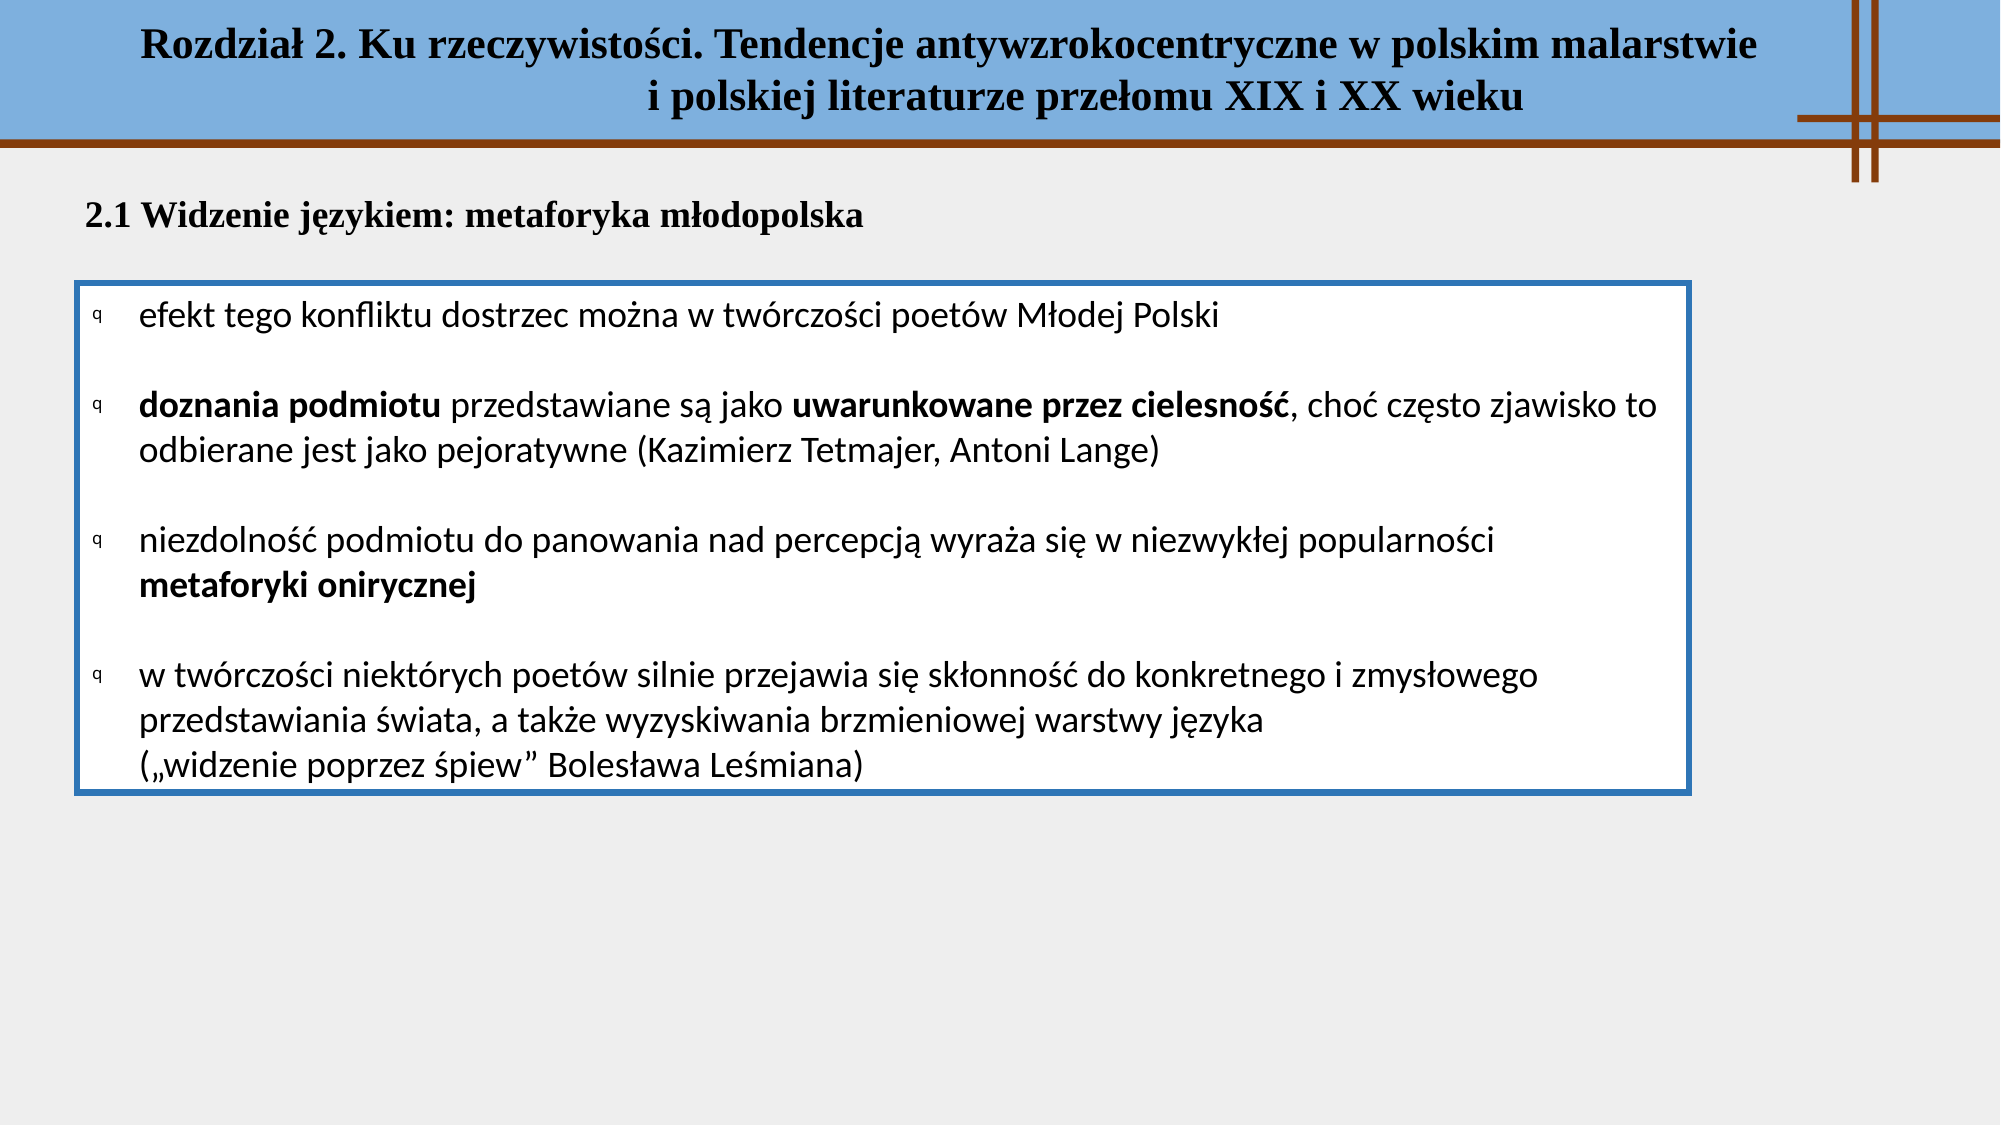

Rozdział 2. Ku rzeczywistości. Tendencje antywzrokocentryczne w polskim malarstwie i polskiej literaturze przełomu XIX i XX wieku
2.1 Widzenie językiem: metaforyka młodopolska
efekt tego konfliktu dostrzec można w twórczości poetów Młodej Polski
doznania podmiotu przedstawiane są jako uwarunkowane przez cielesność, choć często zjawisko to odbierane jest jako pejoratywne (Kazimierz Tetmajer, Antoni Lange)
niezdolność podmiotu do panowania nad percepcją wyraża się w niezwykłej popularności metaforyki onirycznej
w twórczości niektórych poetów silnie przejawia się skłonność do konkretnego i zmysłowego przedstawiania świata, a także wyzyskiwania brzmieniowej warstwy języka („widzenie poprzez śpiew” Bolesława Leśmiana)